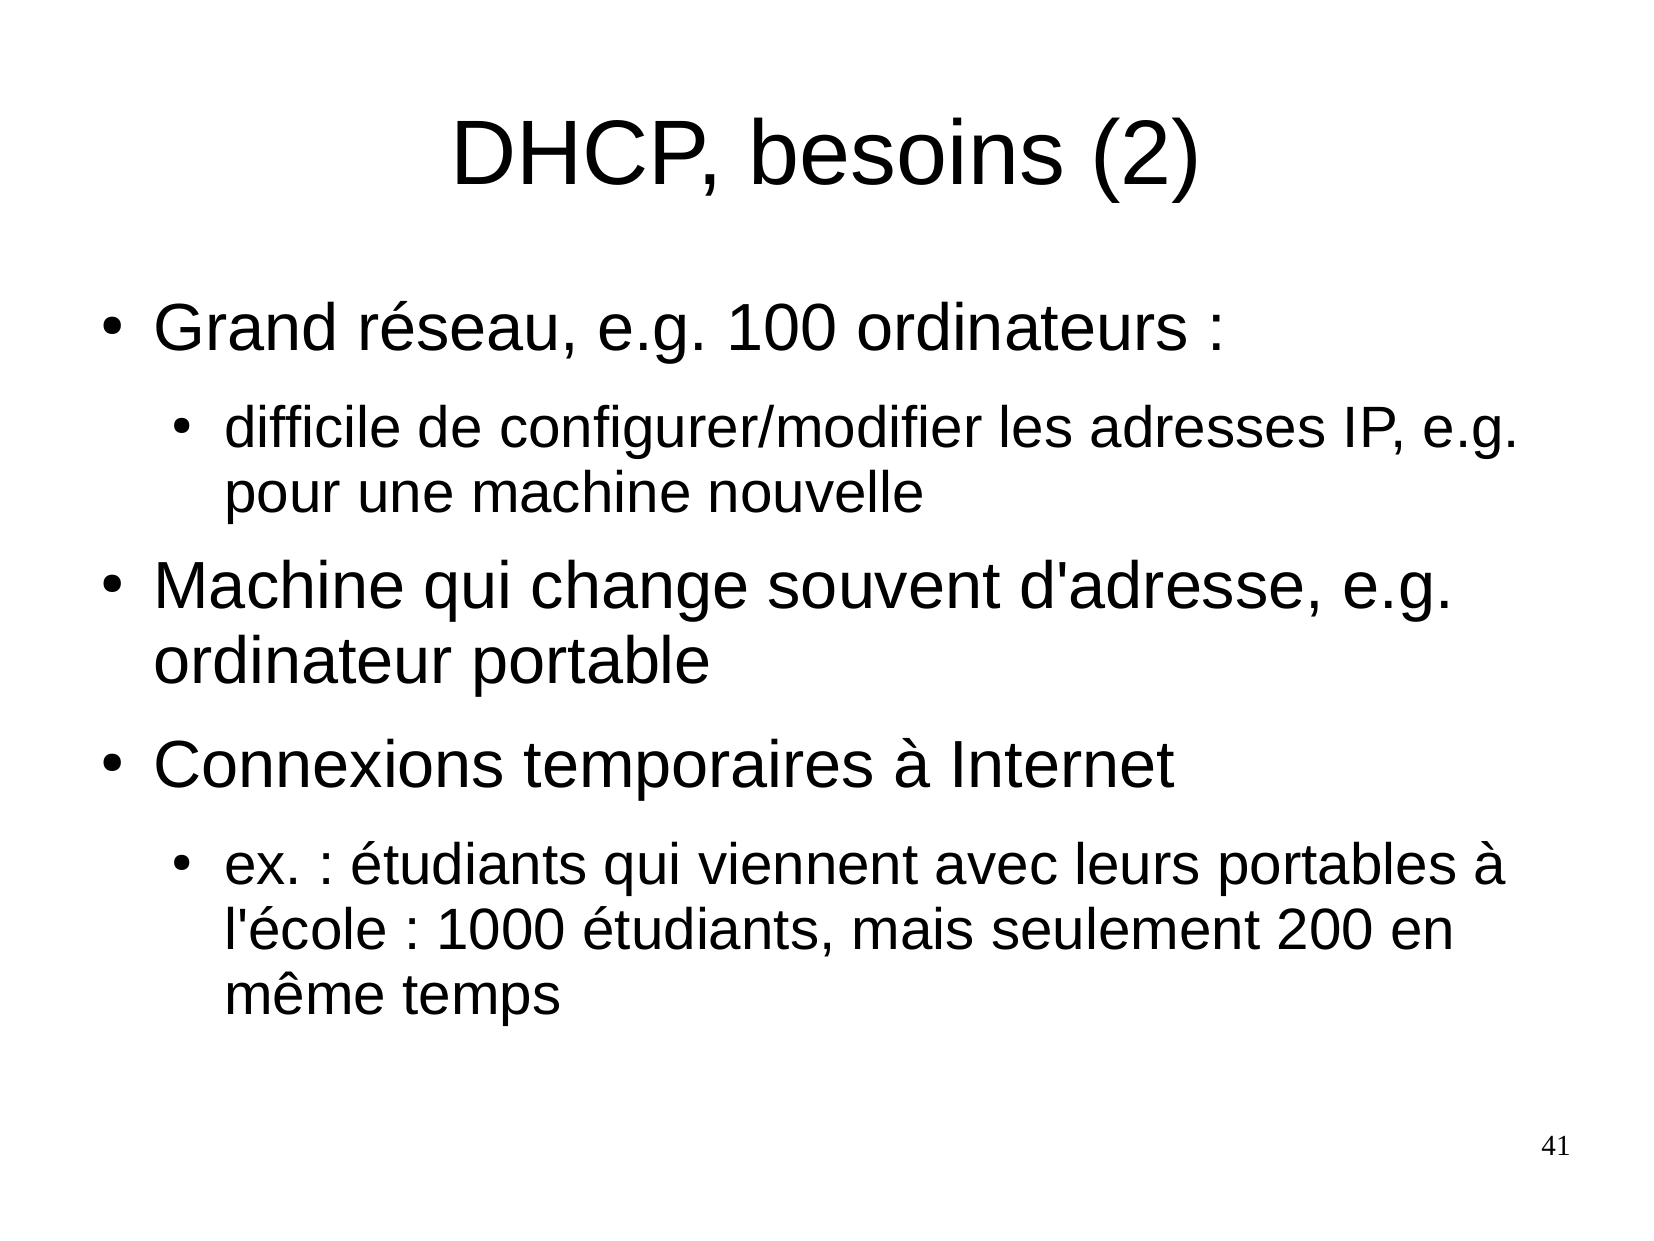

# DHCP, besoins (2)
Grand réseau, e.g. 100 ordinateurs :
difficile de configurer/modifier les adresses IP, e.g. pour une machine nouvelle
Machine qui change souvent d'adresse, e.g. ordinateur portable
Connexions temporaires à Internet
ex. : étudiants qui viennent avec leurs portables à l'école : 1000 étudiants, mais seulement 200 en même temps
41